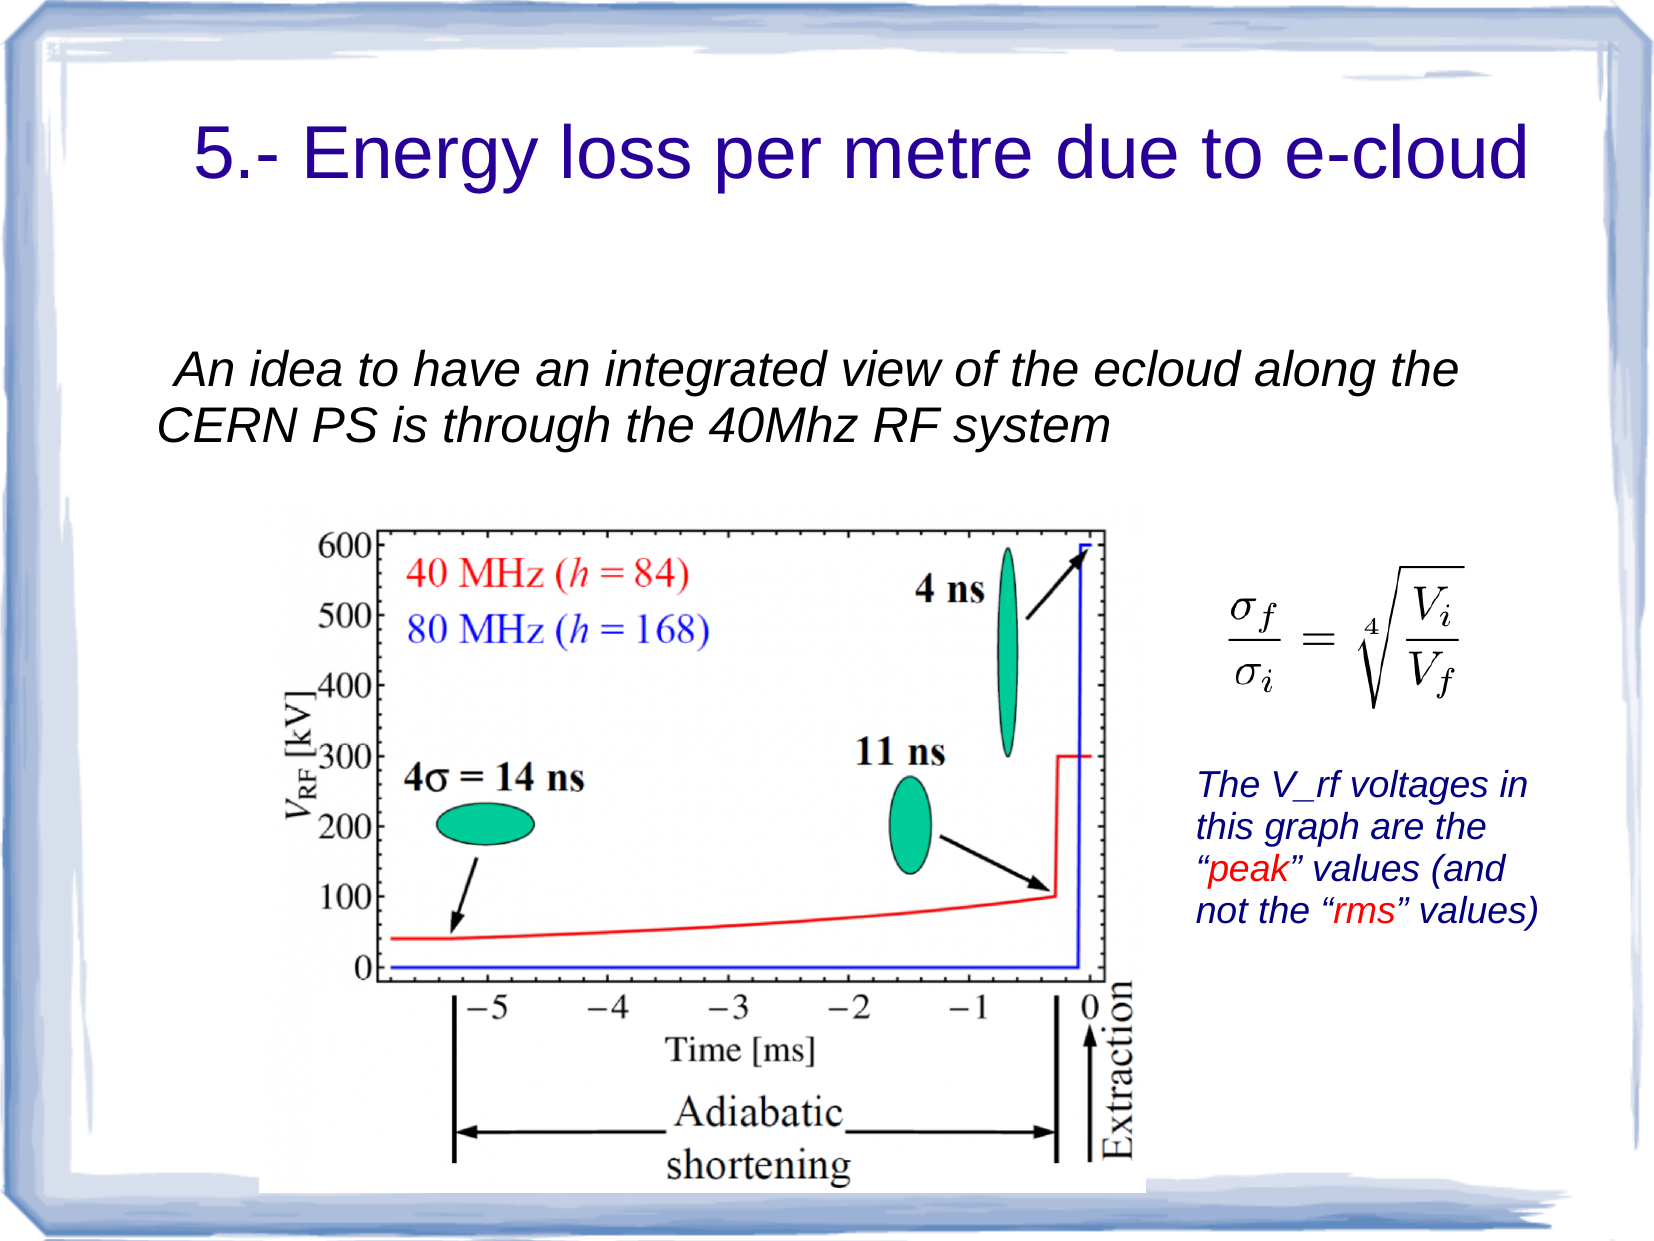

# 5.- Energy loss per metre due to e-cloud
An idea to have an integrated view of the ecloud along the CERN PS is through the 40Mhz RF system
The V_rf voltages in this graph are the “peak” values (and not the “rms” values)